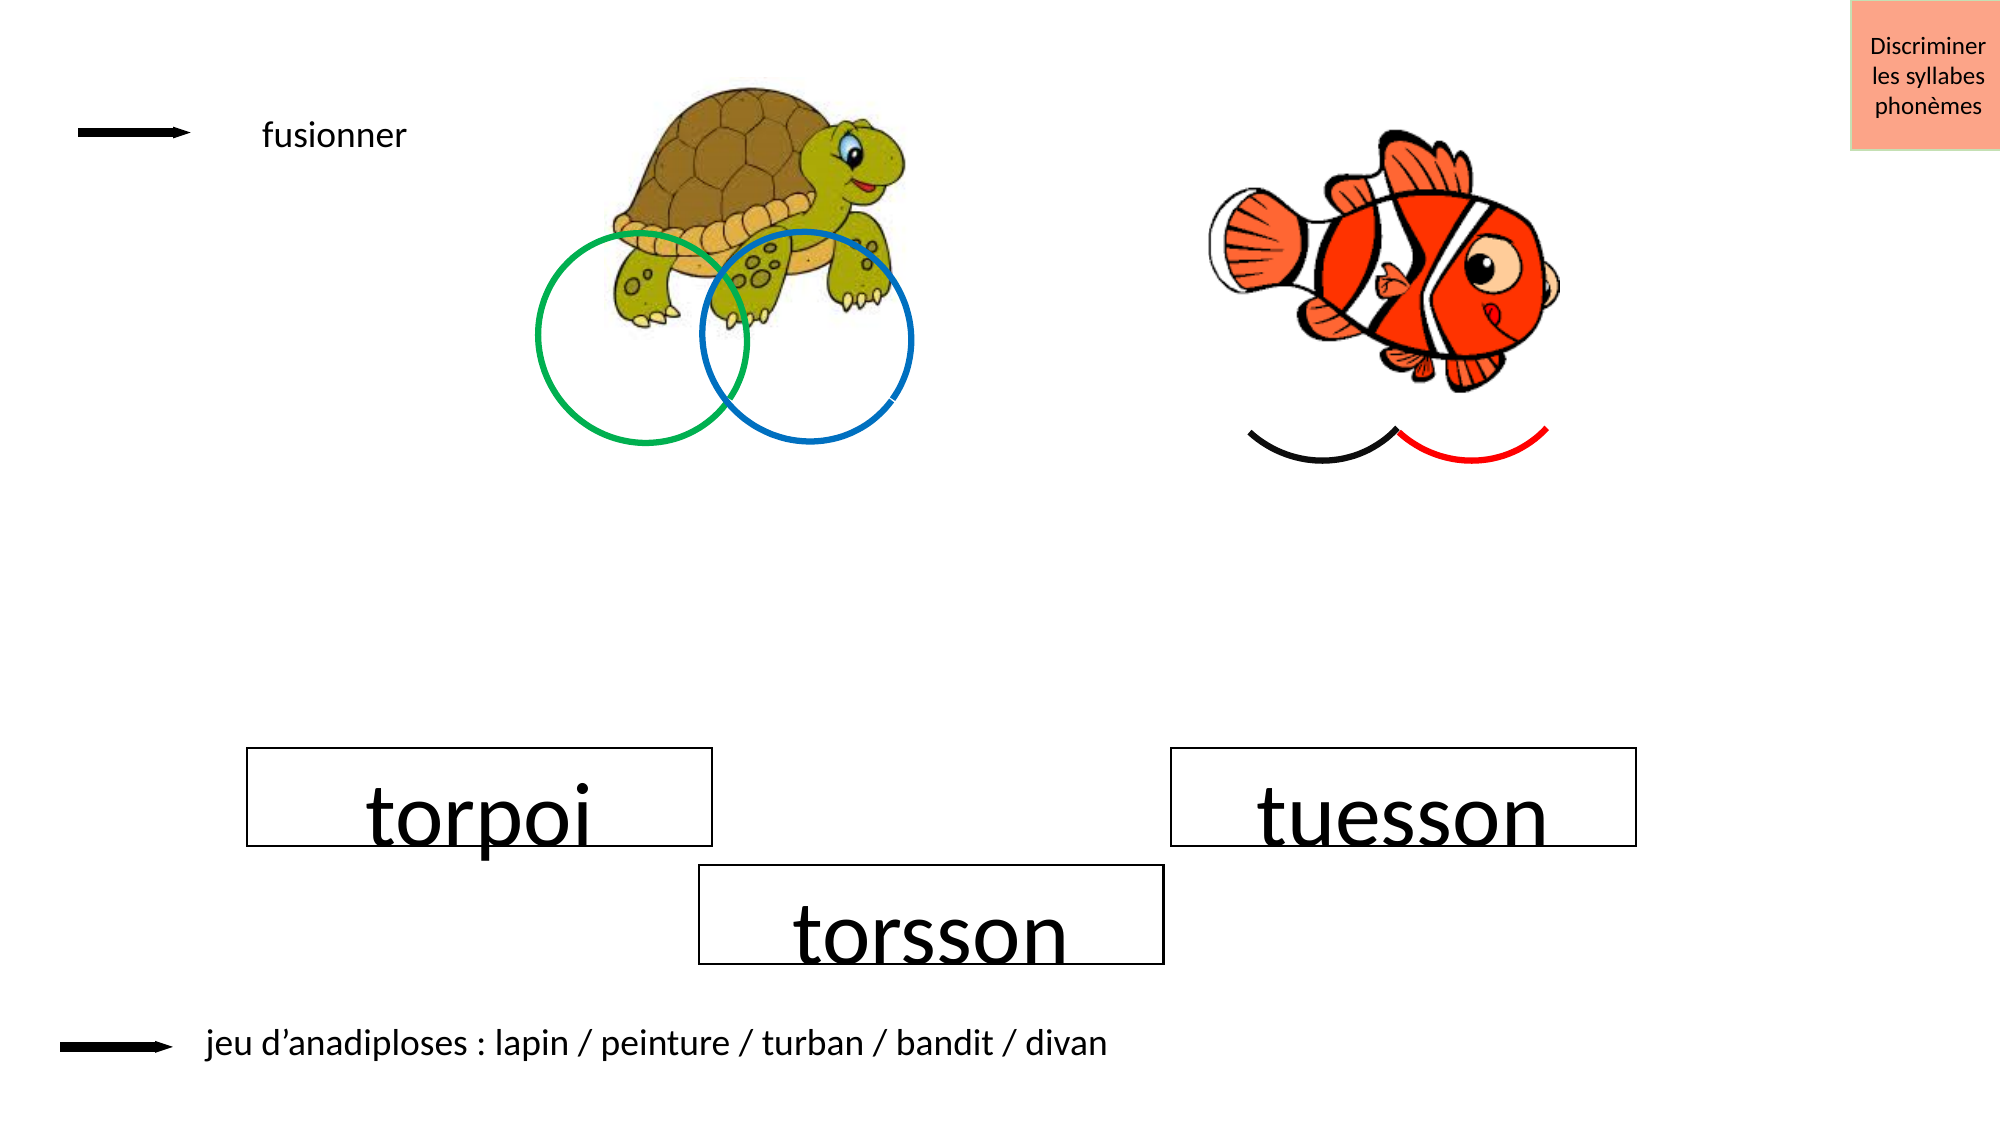

Discriminer les syllabes phonèmes
fusionner
torpoi
tuesson
torsson
jeu d’anadiploses : lapin / peinture / turban / bandit / divan